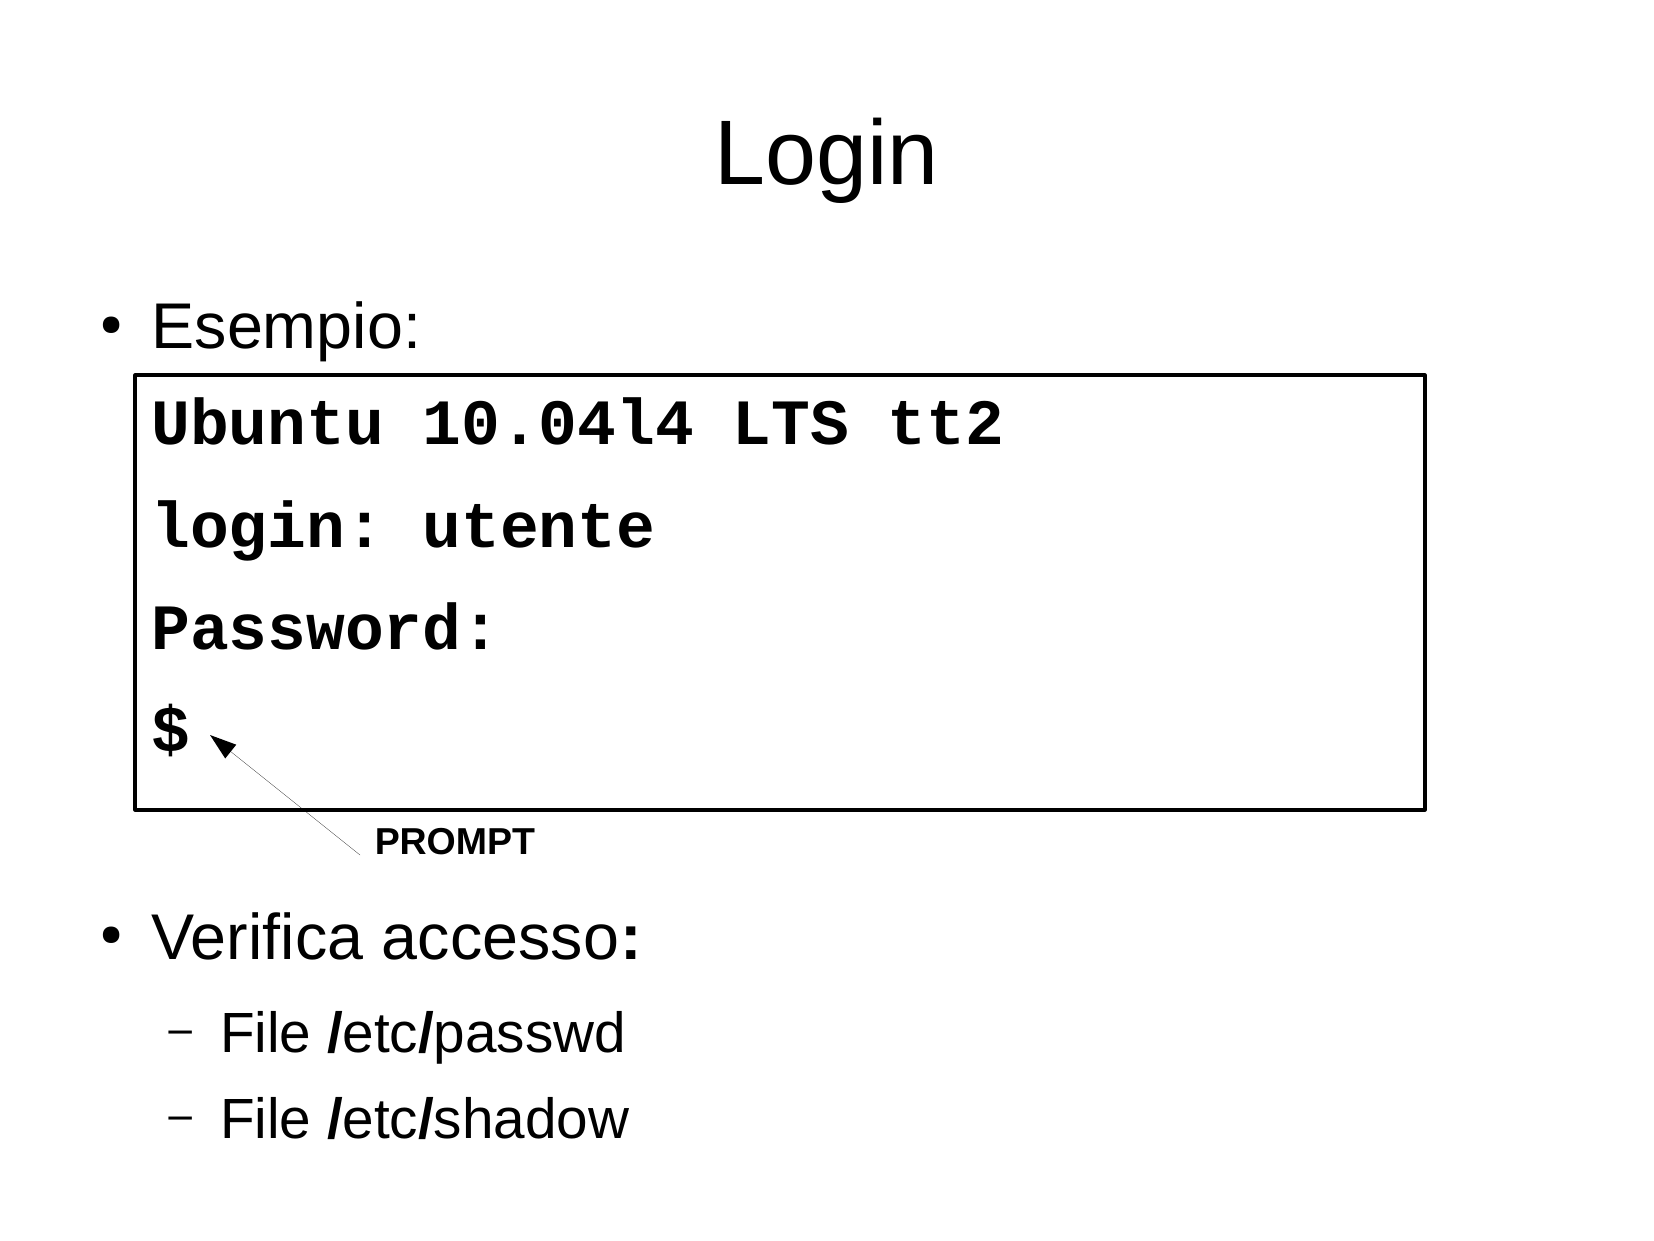

# Login
Esempio:
Ubuntu 10.04l4 LTS tt2
login: utente
Password:
$
Verifica accesso:
File /etc/passwd
File /etc/shadow
PROMPT